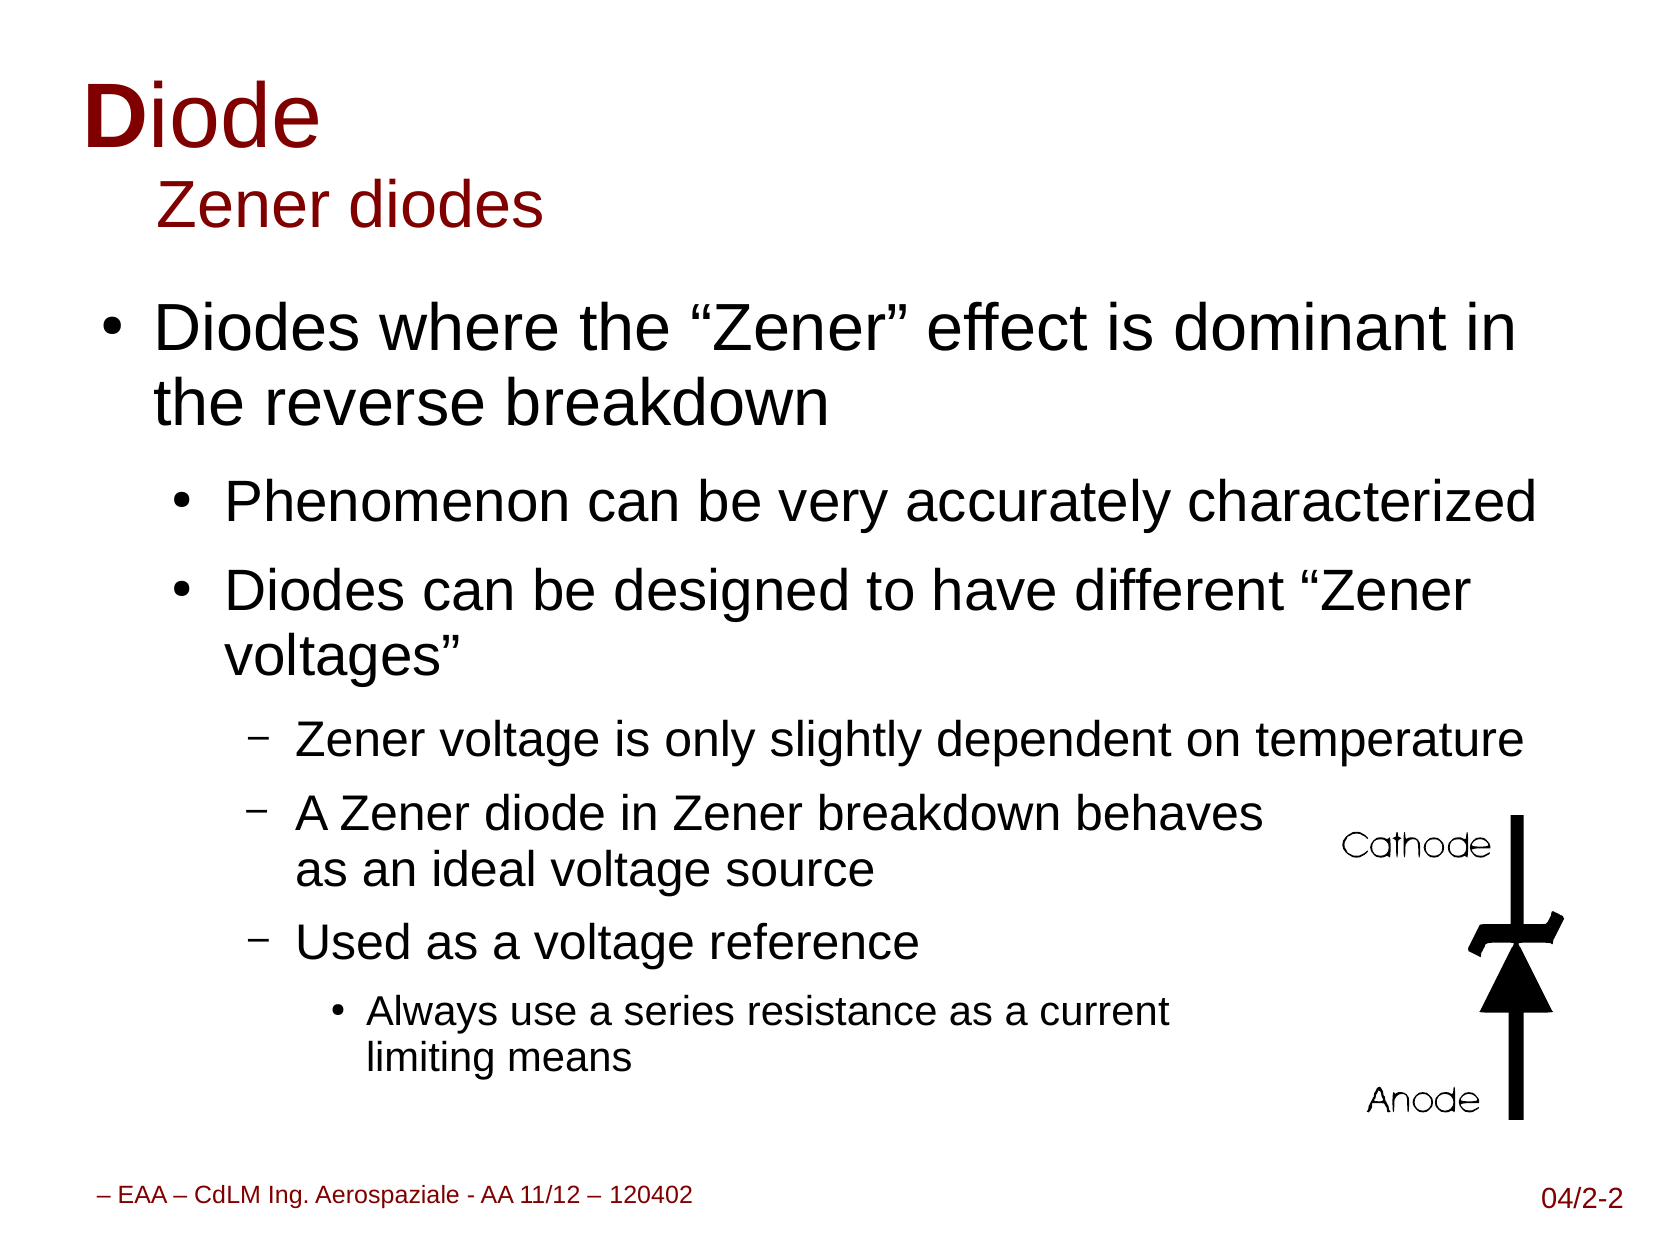

# Diode Zener diodes
Diodes where the “Zener” effect is dominant in the reverse breakdown
Phenomenon can be very accurately characterized
Diodes can be designed to have different “Zener voltages”
Zener voltage is only slightly dependent on temperature
A Zener diode in Zener breakdown behaves as an ideal voltage source
Used as a voltage reference
Always use a series resistance as a current limiting means
2